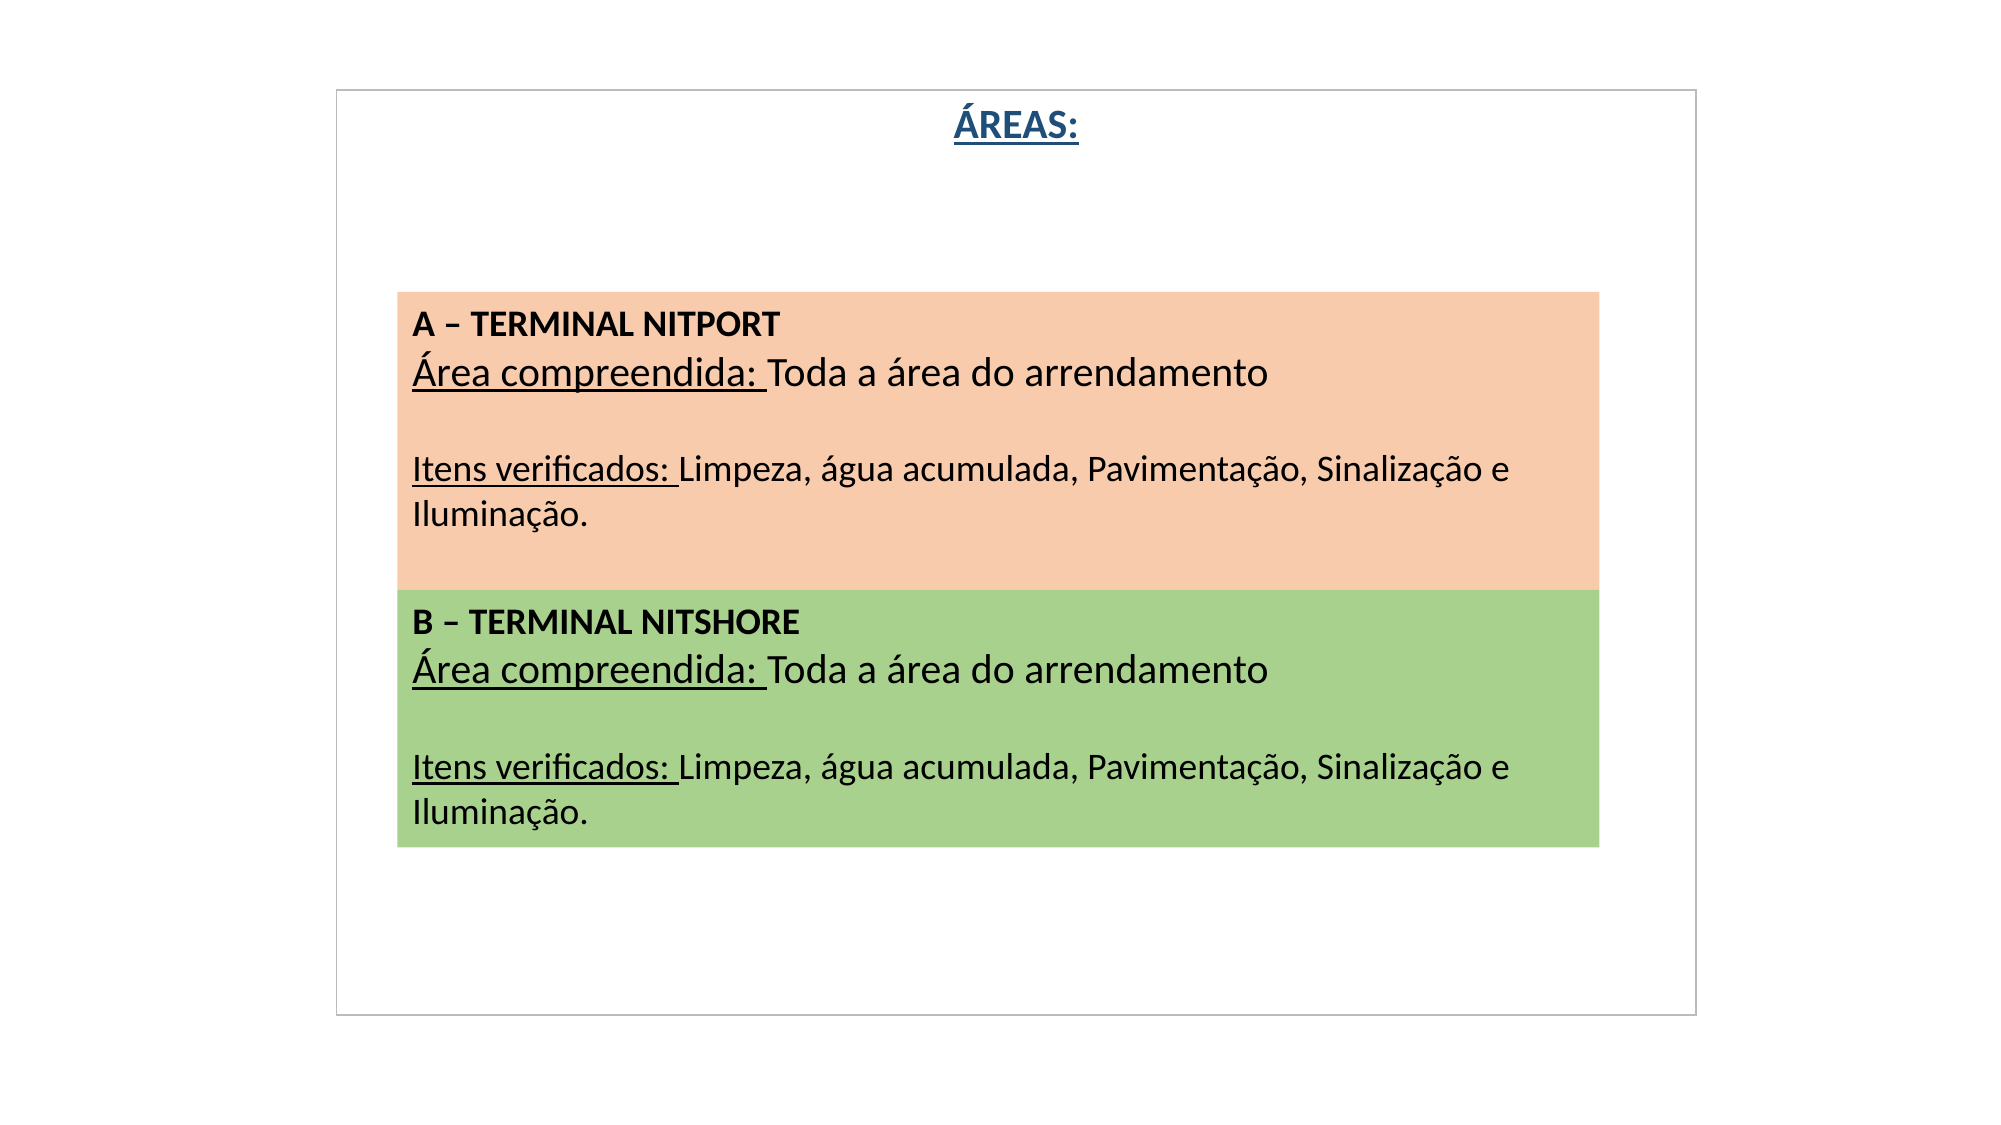

ÁREAS:
A – TERMINAL NITPORT
Área compreendida: Toda a área do arrendamento
Itens verificados: Limpeza, água acumulada, Pavimentação, Sinalização e Iluminação.
B – TERMINAL NITSHORE
Área compreendida: Toda a área do arrendamento
Itens verificados: Limpeza, água acumulada, Pavimentação, Sinalização e Iluminação.